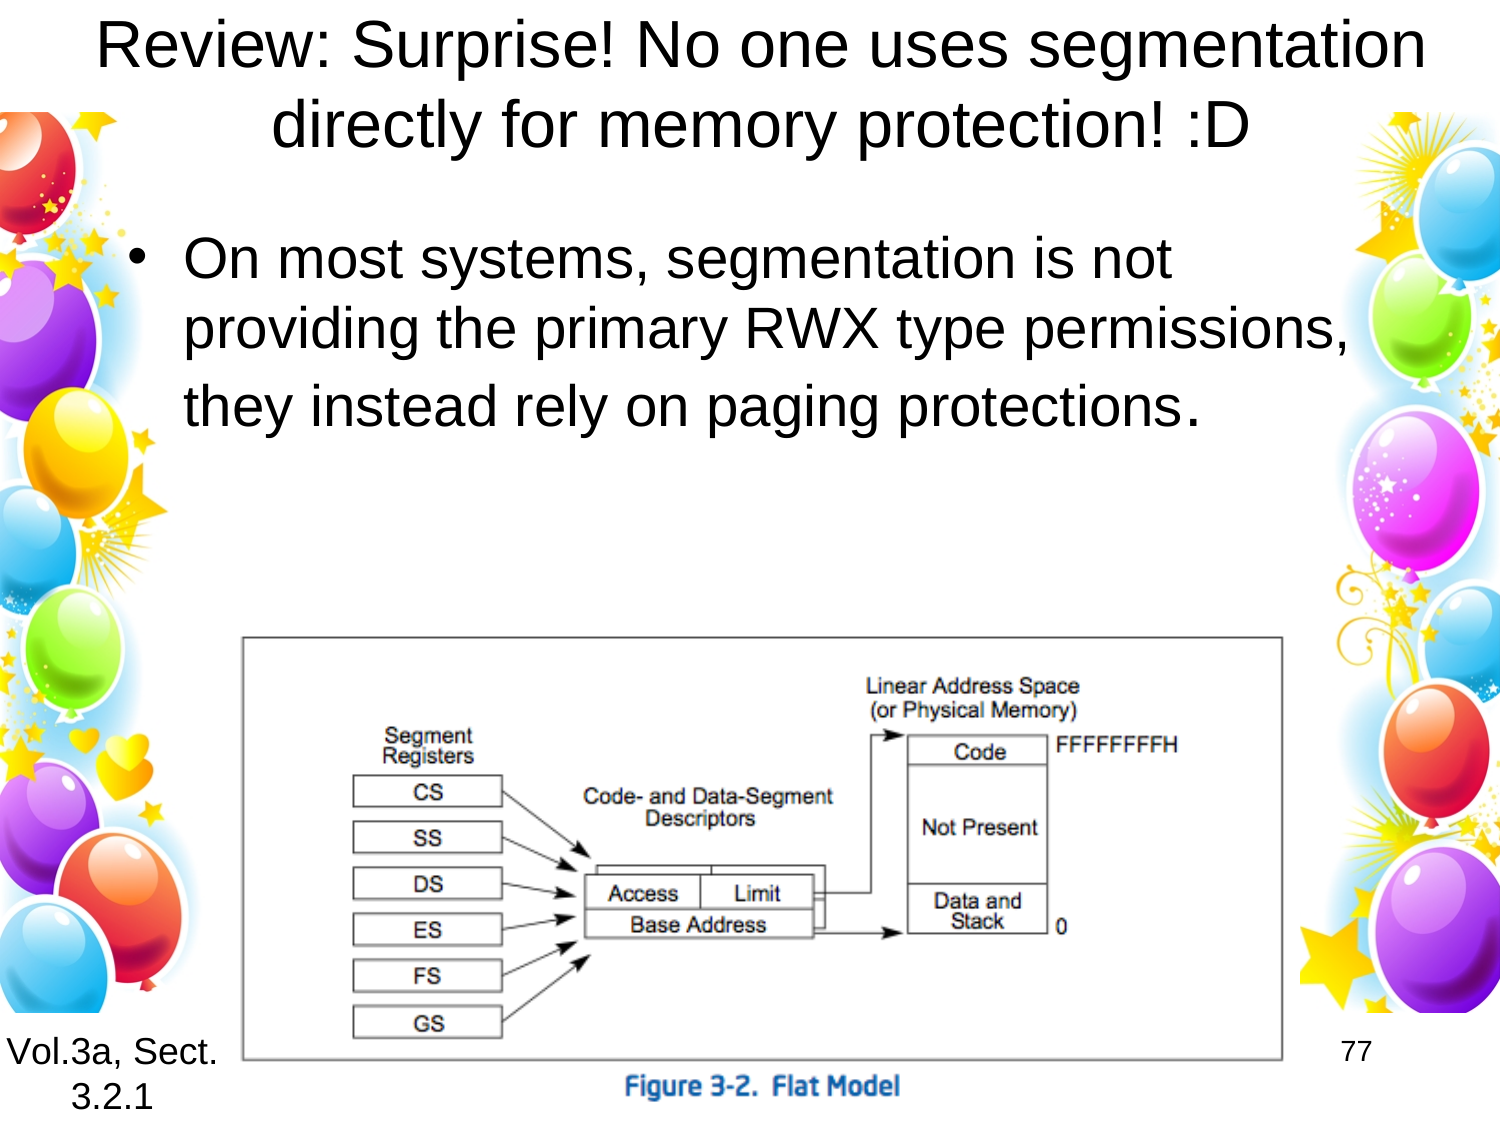

# Review: Surprise! No one uses segmentation directly for memory protection! :D
On most systems, segmentation is not providing the primary RWX type permissions, they instead rely on paging protections.
Vol.3a, Sect. 3.2.1